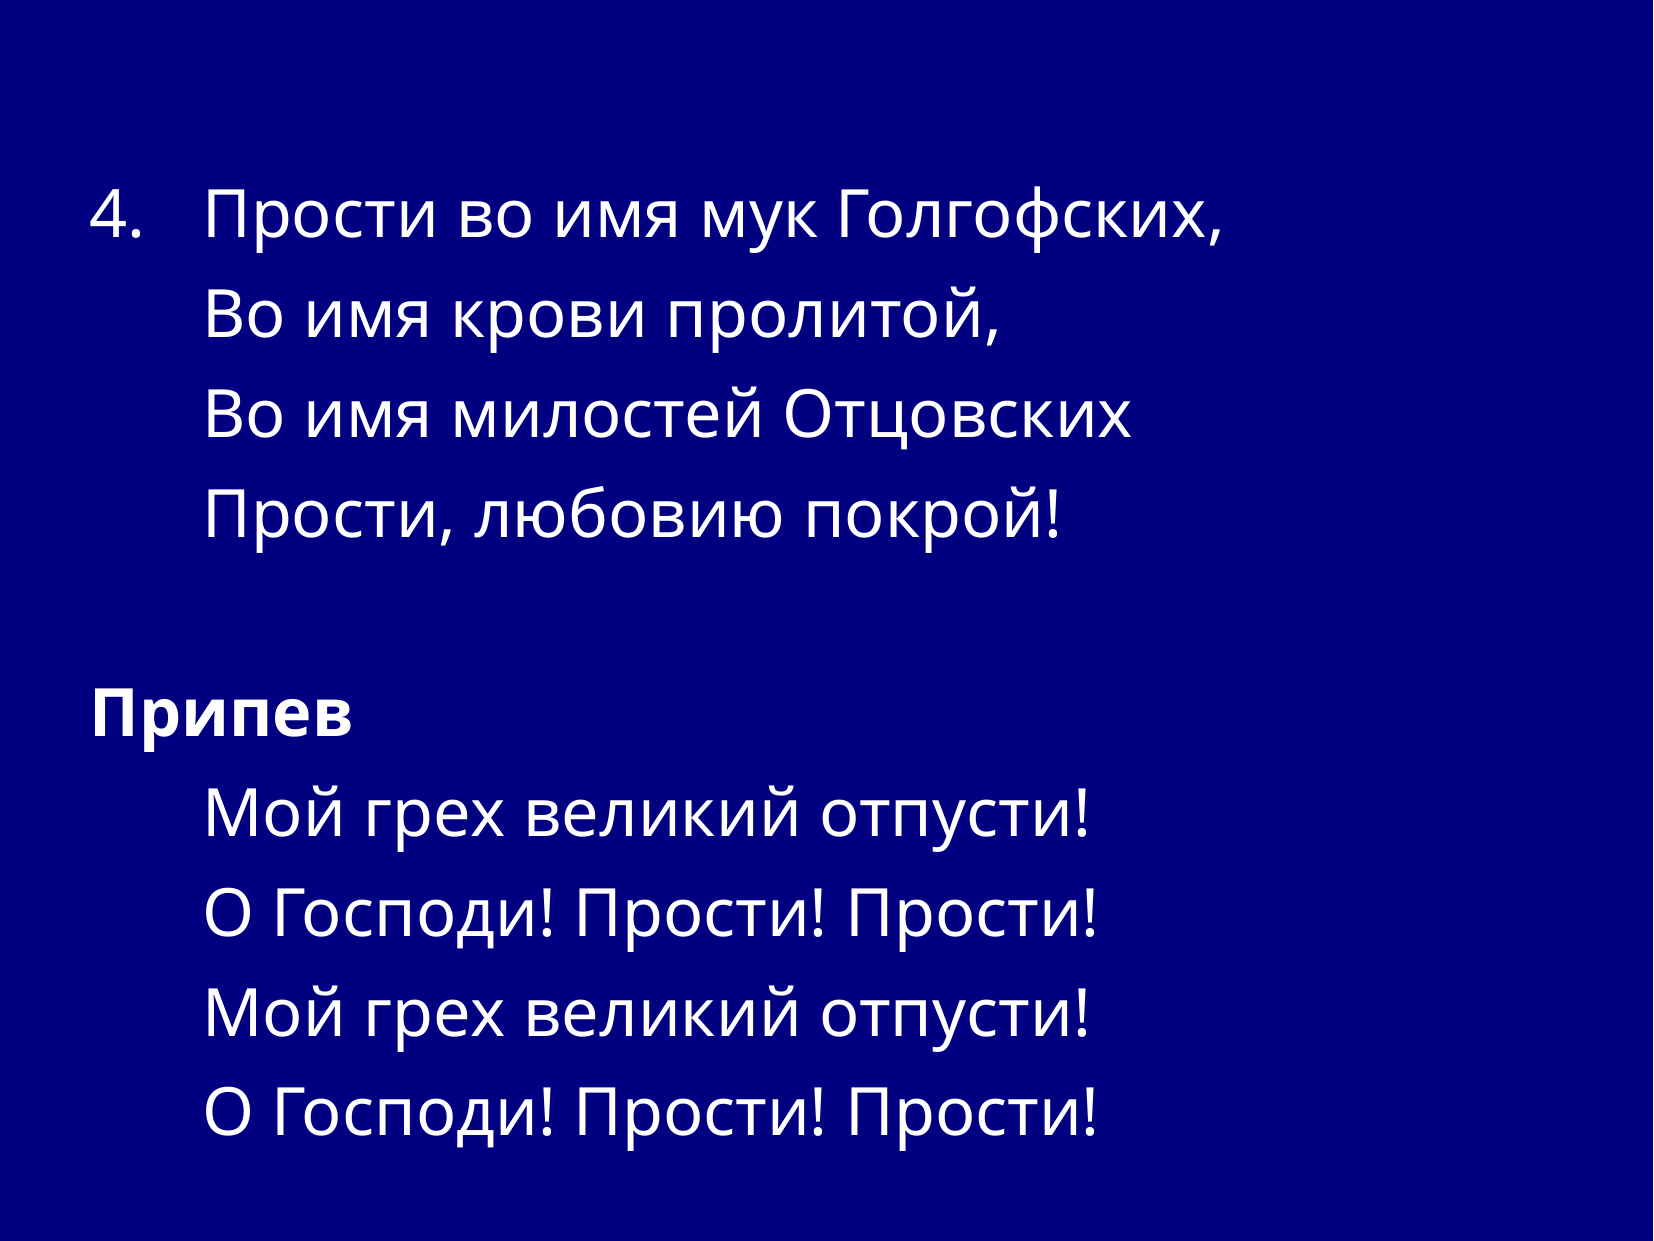

4.	Прости во имя мук Голгофских,
	Во имя крови пролитой,
	Во имя милостей Отцовских
	Прости, любовию покрой!
Припев
	Мой грех великий отпусти!
	О Господи! Прости! Прости!
	Мой грех великий отпусти!
	О Господи! Прости! Прости!